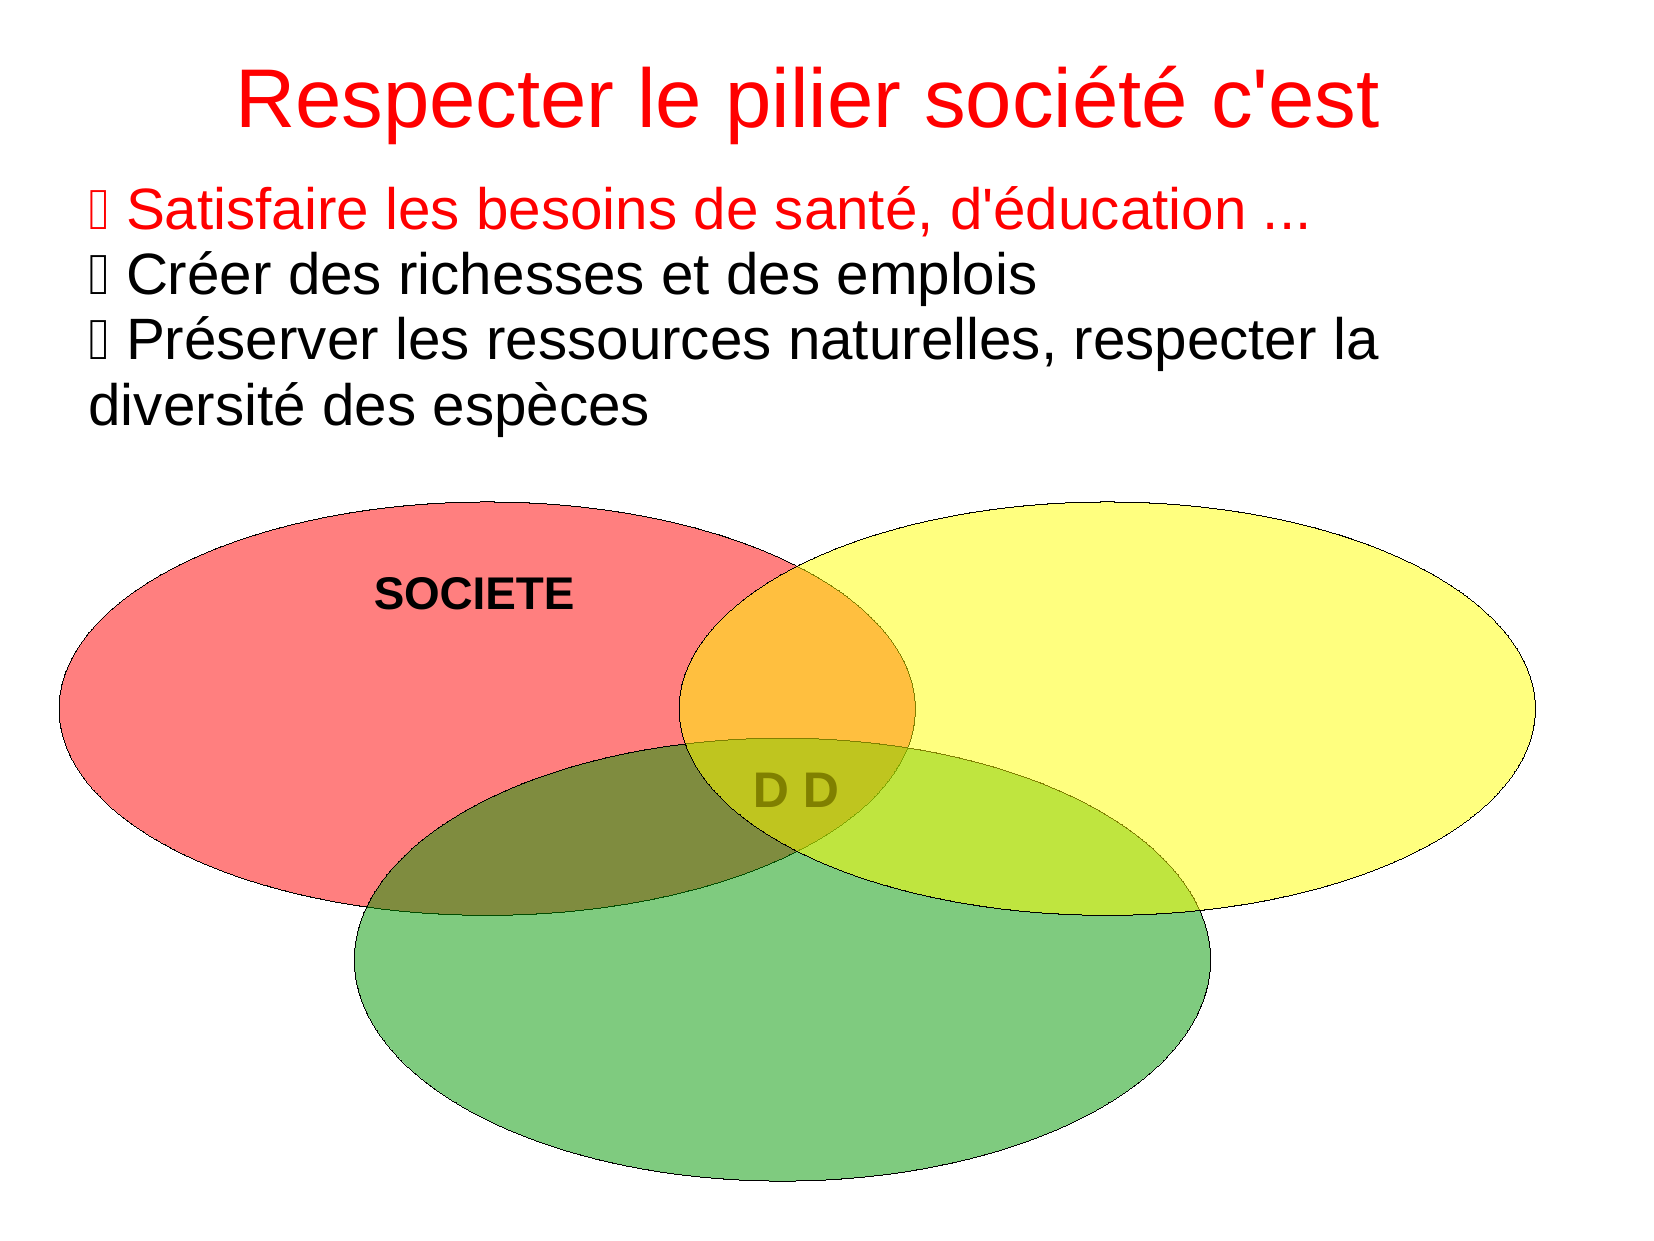

# Respecter le pilier société c'est
 Satisfaire les besoins de santé, d'éducation ...
 Créer des richesses et des emplois
 Préserver les ressources naturelles, respecter la diversité des espèces
 SOCIETE
D D